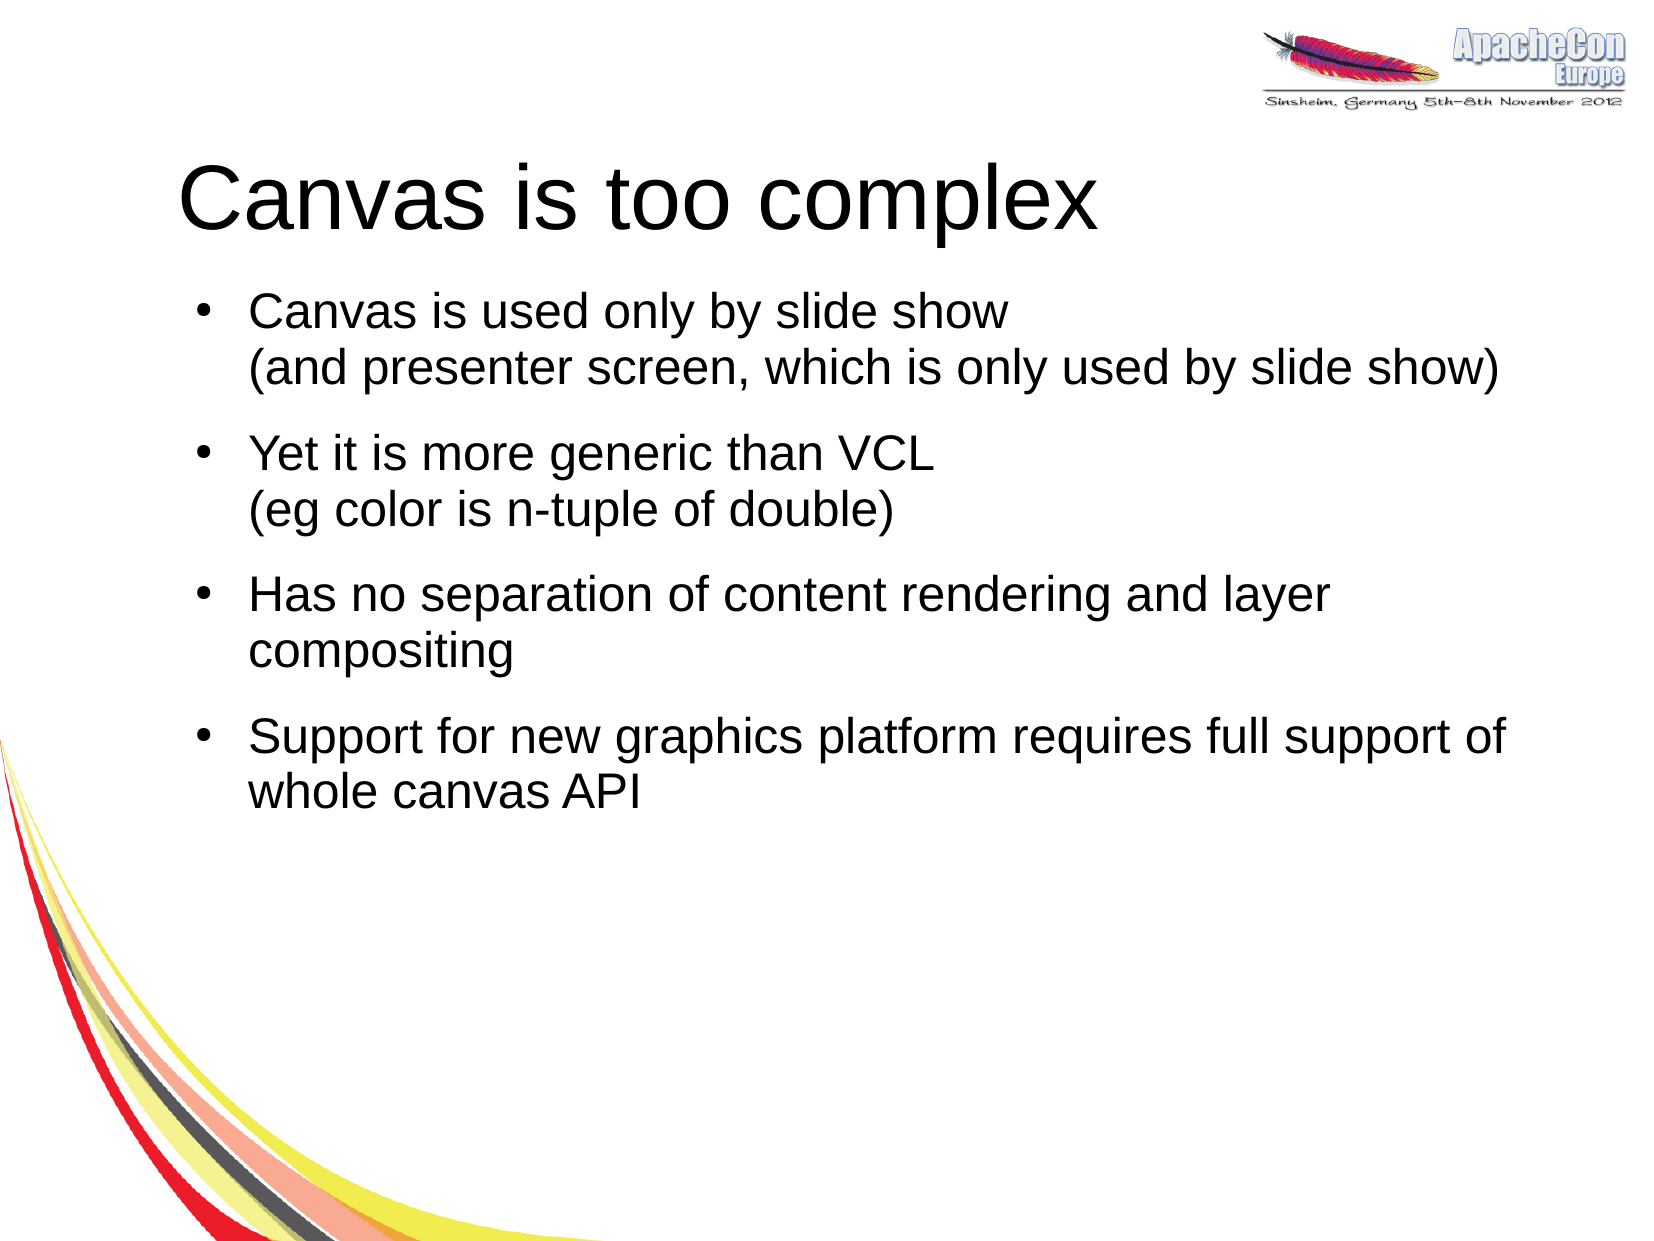

# Canvas is too complex
Canvas is used only by slide show
(and presenter screen, which is only used by slide show)
Yet it is more generic than VCL
(eg color is n-tuple of double)
Has no separation of content rendering and layer compositing
Support for new graphics platform requires full support of whole canvas API